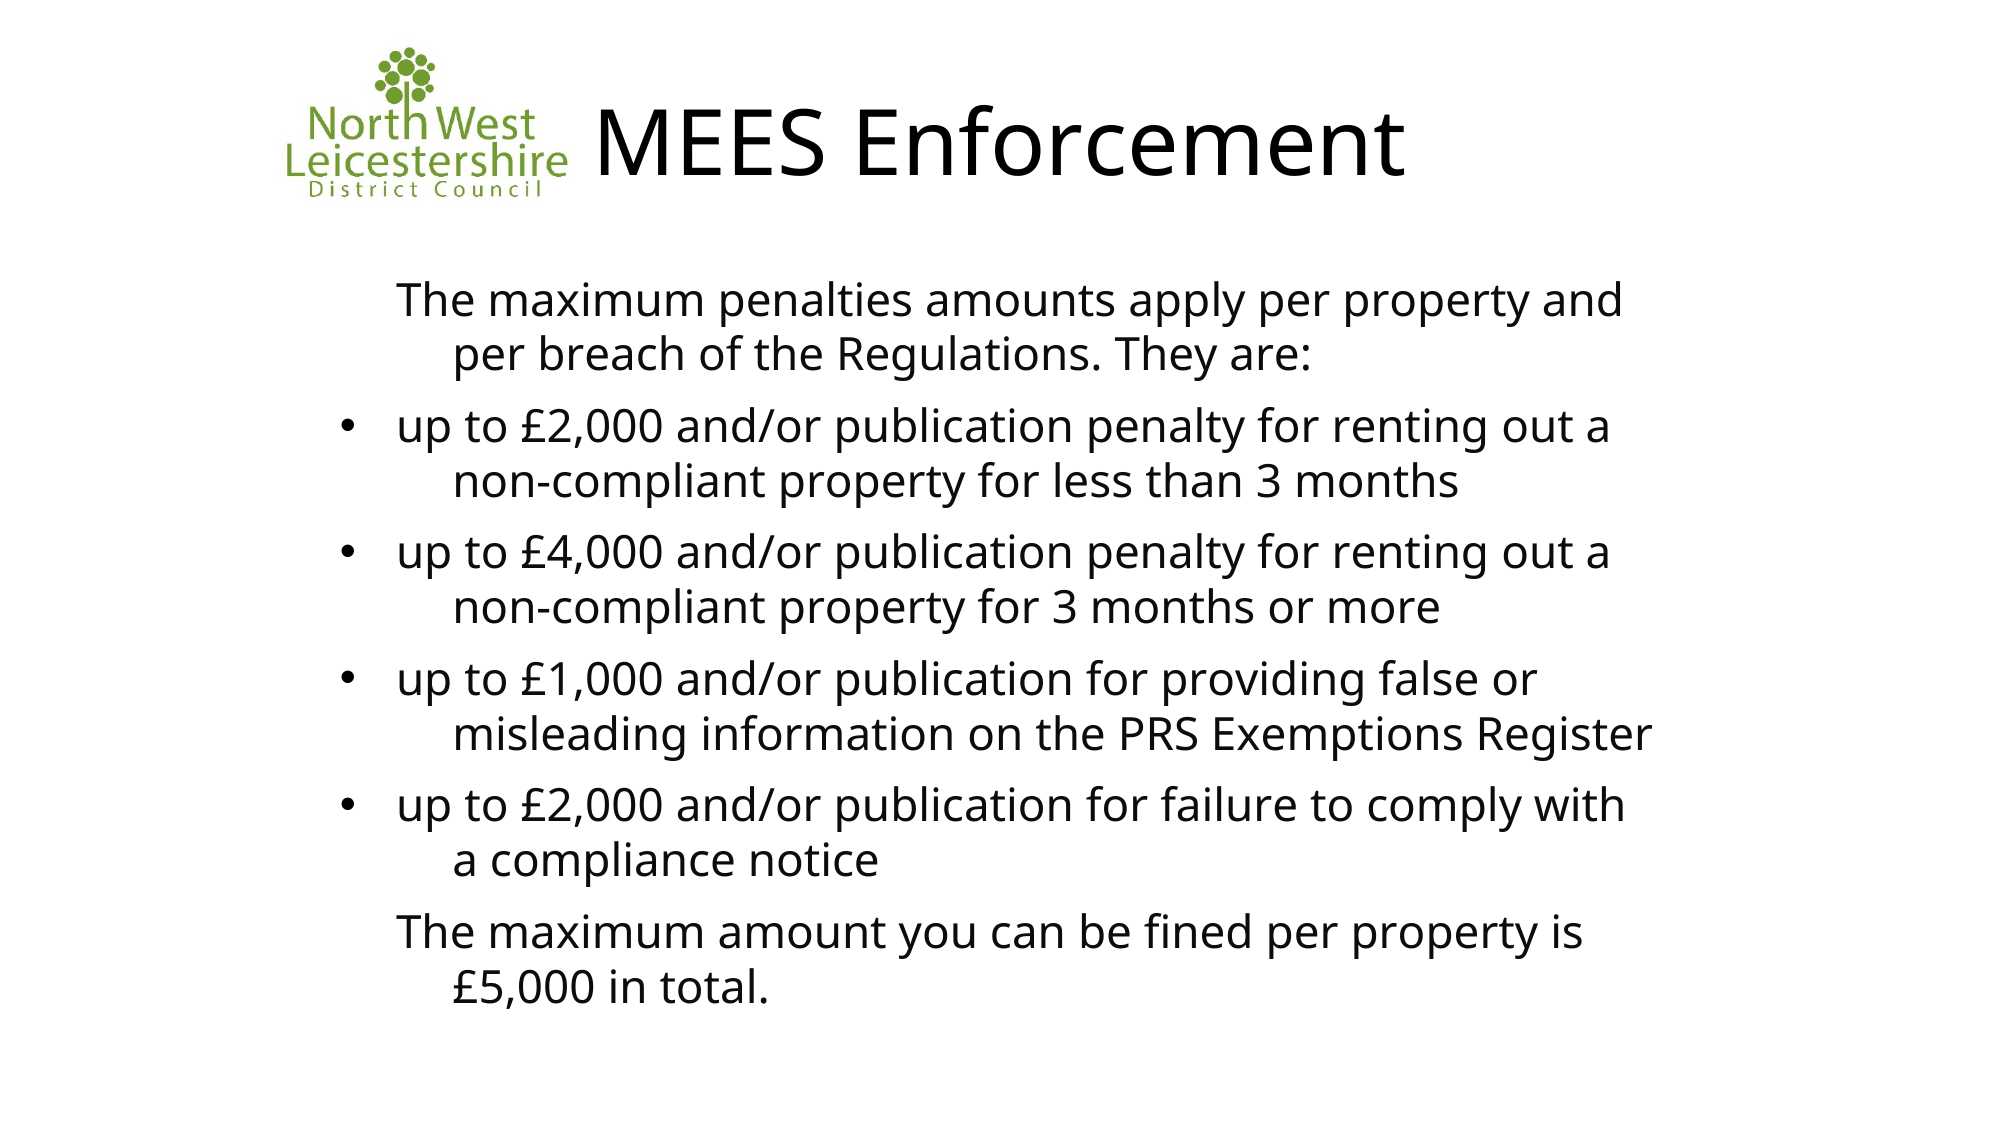

# MEES Enforcement
The maximum penalties amounts apply per property and per breach of the Regulations. They are:
up to £2,000 and/or publication penalty for renting out a non-compliant property for less than 3 months
up to £4,000 and/or publication penalty for renting out a non-compliant property for 3 months or more
up to £1,000 and/or publication for providing false or misleading information on the PRS Exemptions Register
up to £2,000 and/or publication for failure to comply with a compliance notice
The maximum amount you can be fined per property is £5,000 in total.